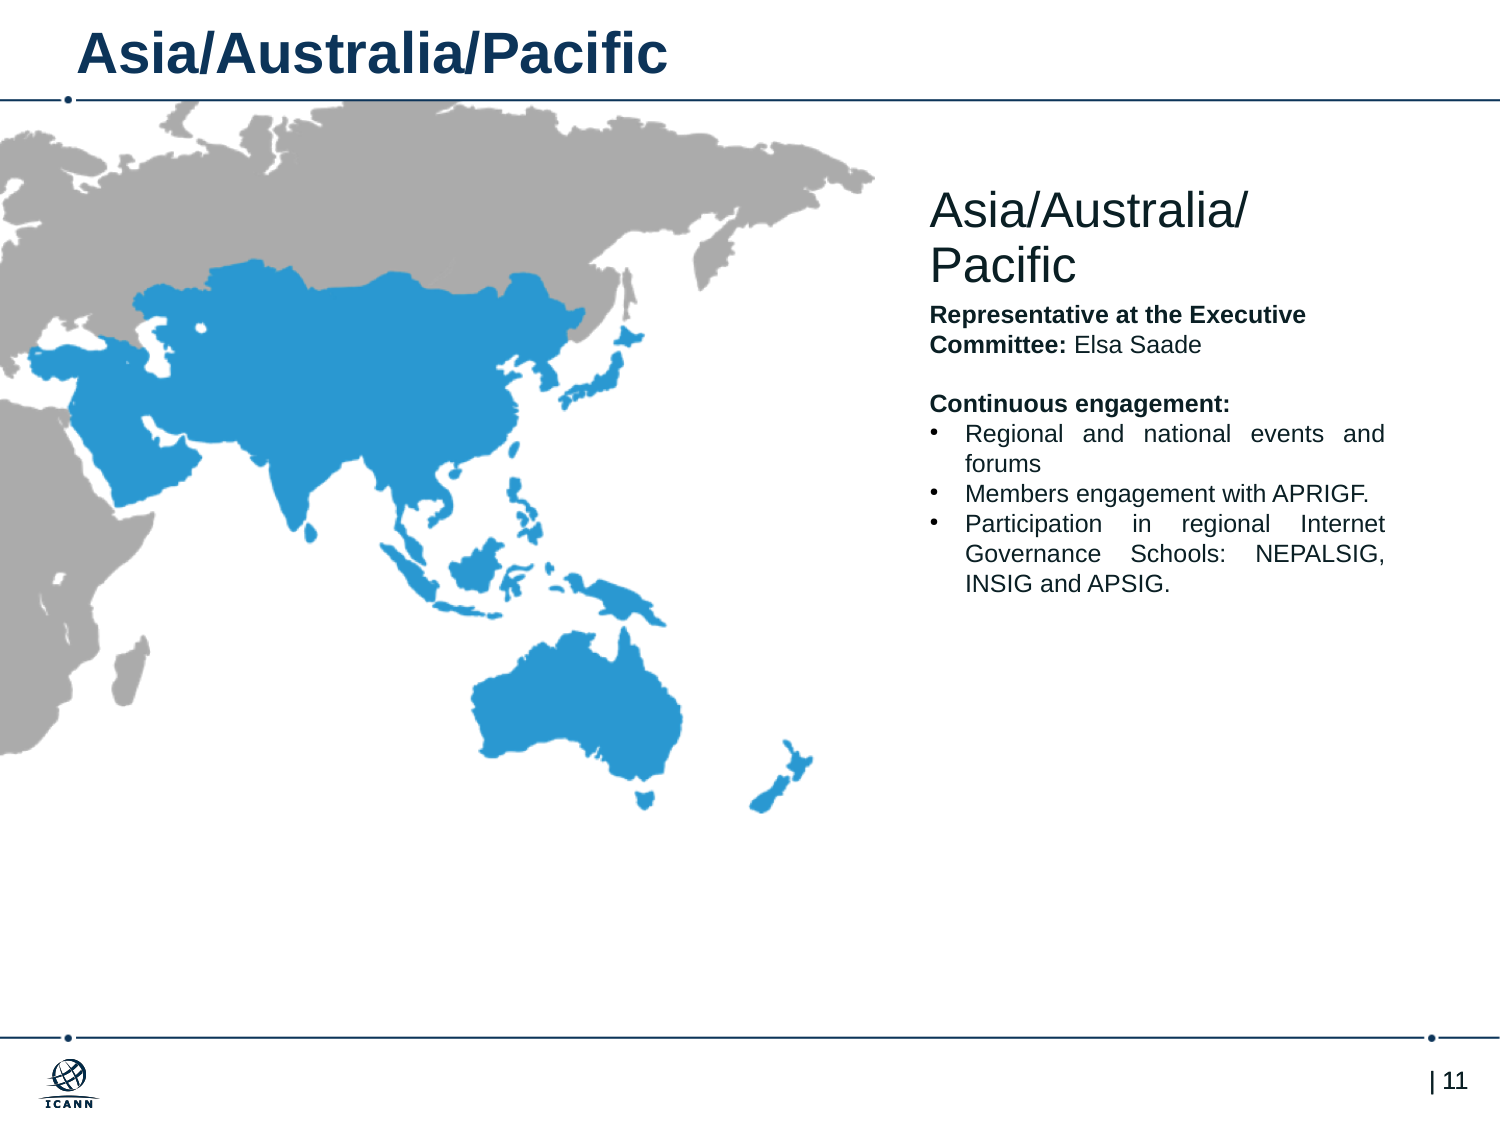

# Asia/Australia/Pacific
Asia/Australia/
Pacific
Representative at the Executive Committee: Elsa Saade
Continuous engagement:
Regional and national events and forums
Members engagement with APRIGF.
Participation in regional Internet Governance Schools: NEPALSIG, INSIG and APSIG.